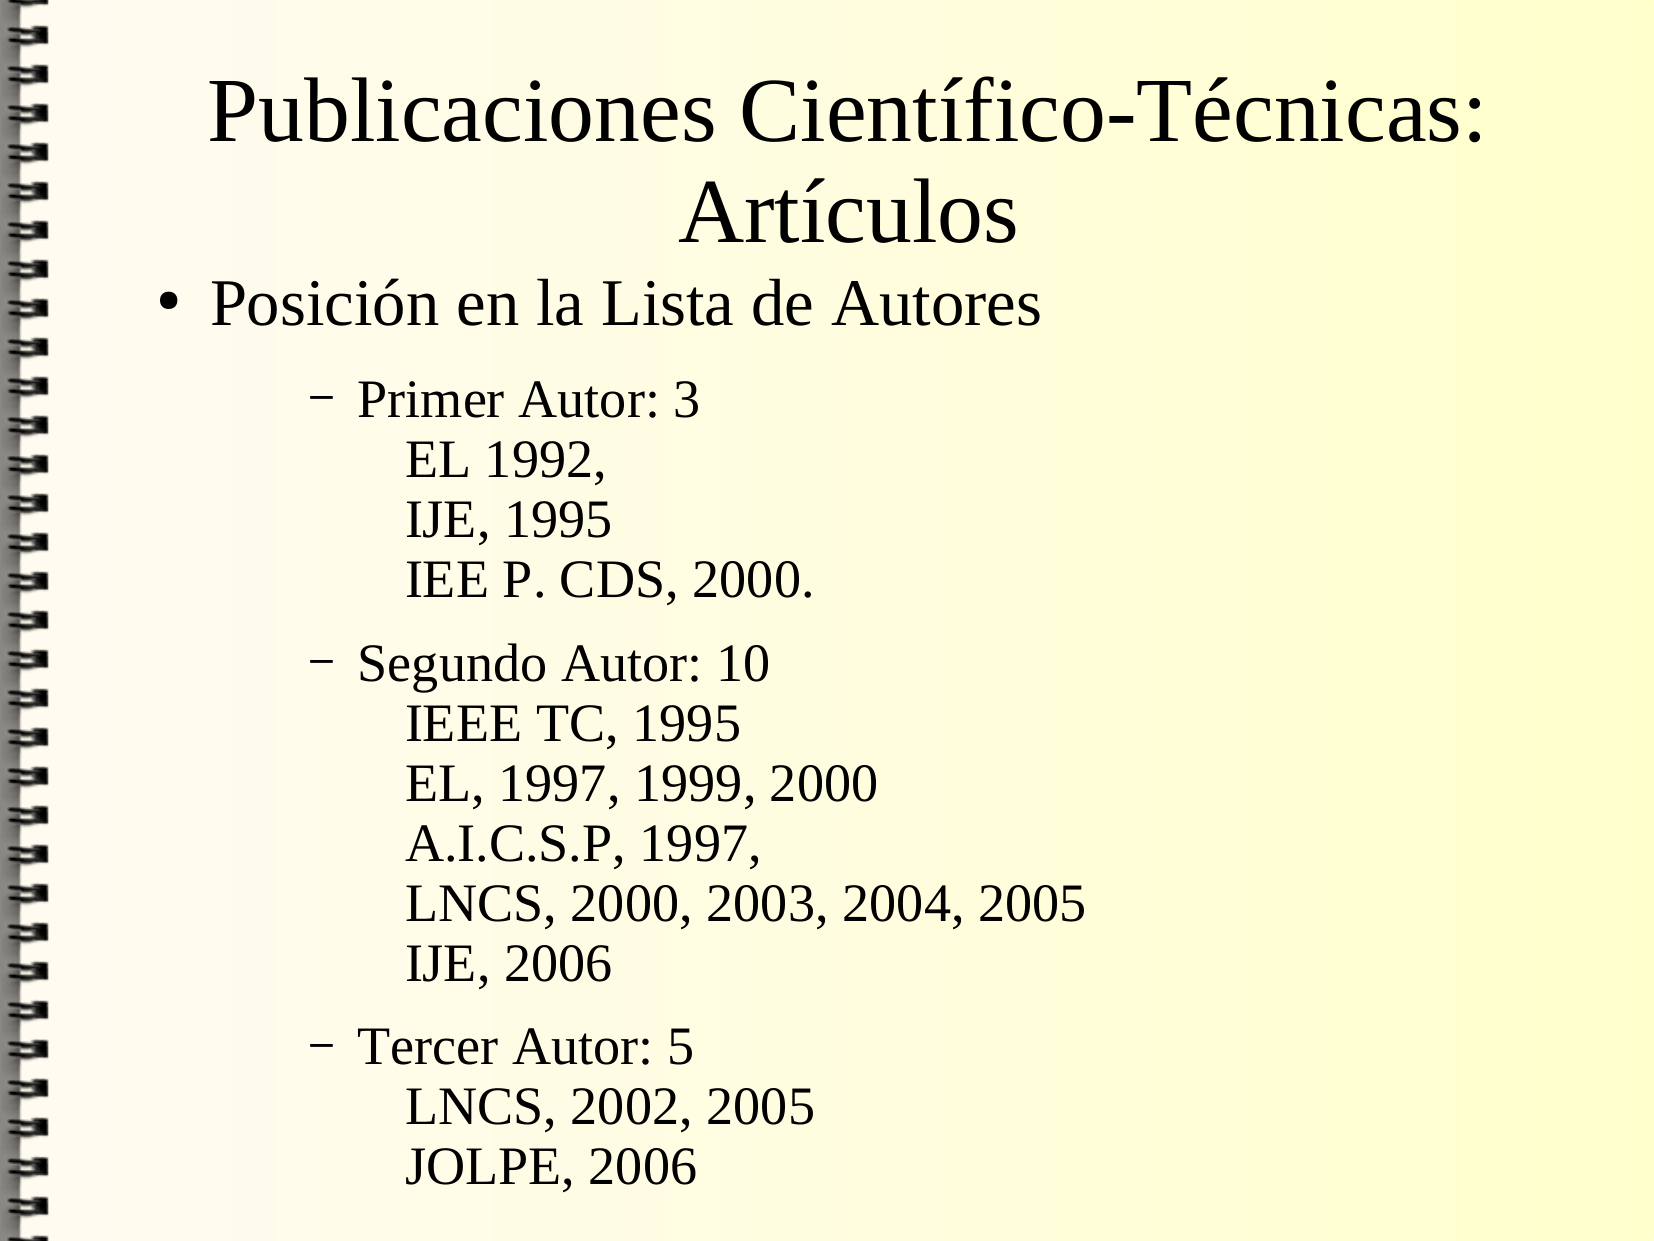

Publicaciones Científico-Técnicas: Artículos
# Posición en la Lista de Autores
Primer Autor: 3
EL 1992,
IJE, 1995
IEE P. CDS, 2000.
Segundo Autor: 10
IEEE TC, 1995
EL, 1997, 1999, 2000
A.I.C.S.P, 1997,
LNCS, 2000, 2003, 2004, 2005
IJE, 2006
Tercer Autor: 5
LNCS, 2002, 2005
JOLPE, 2006